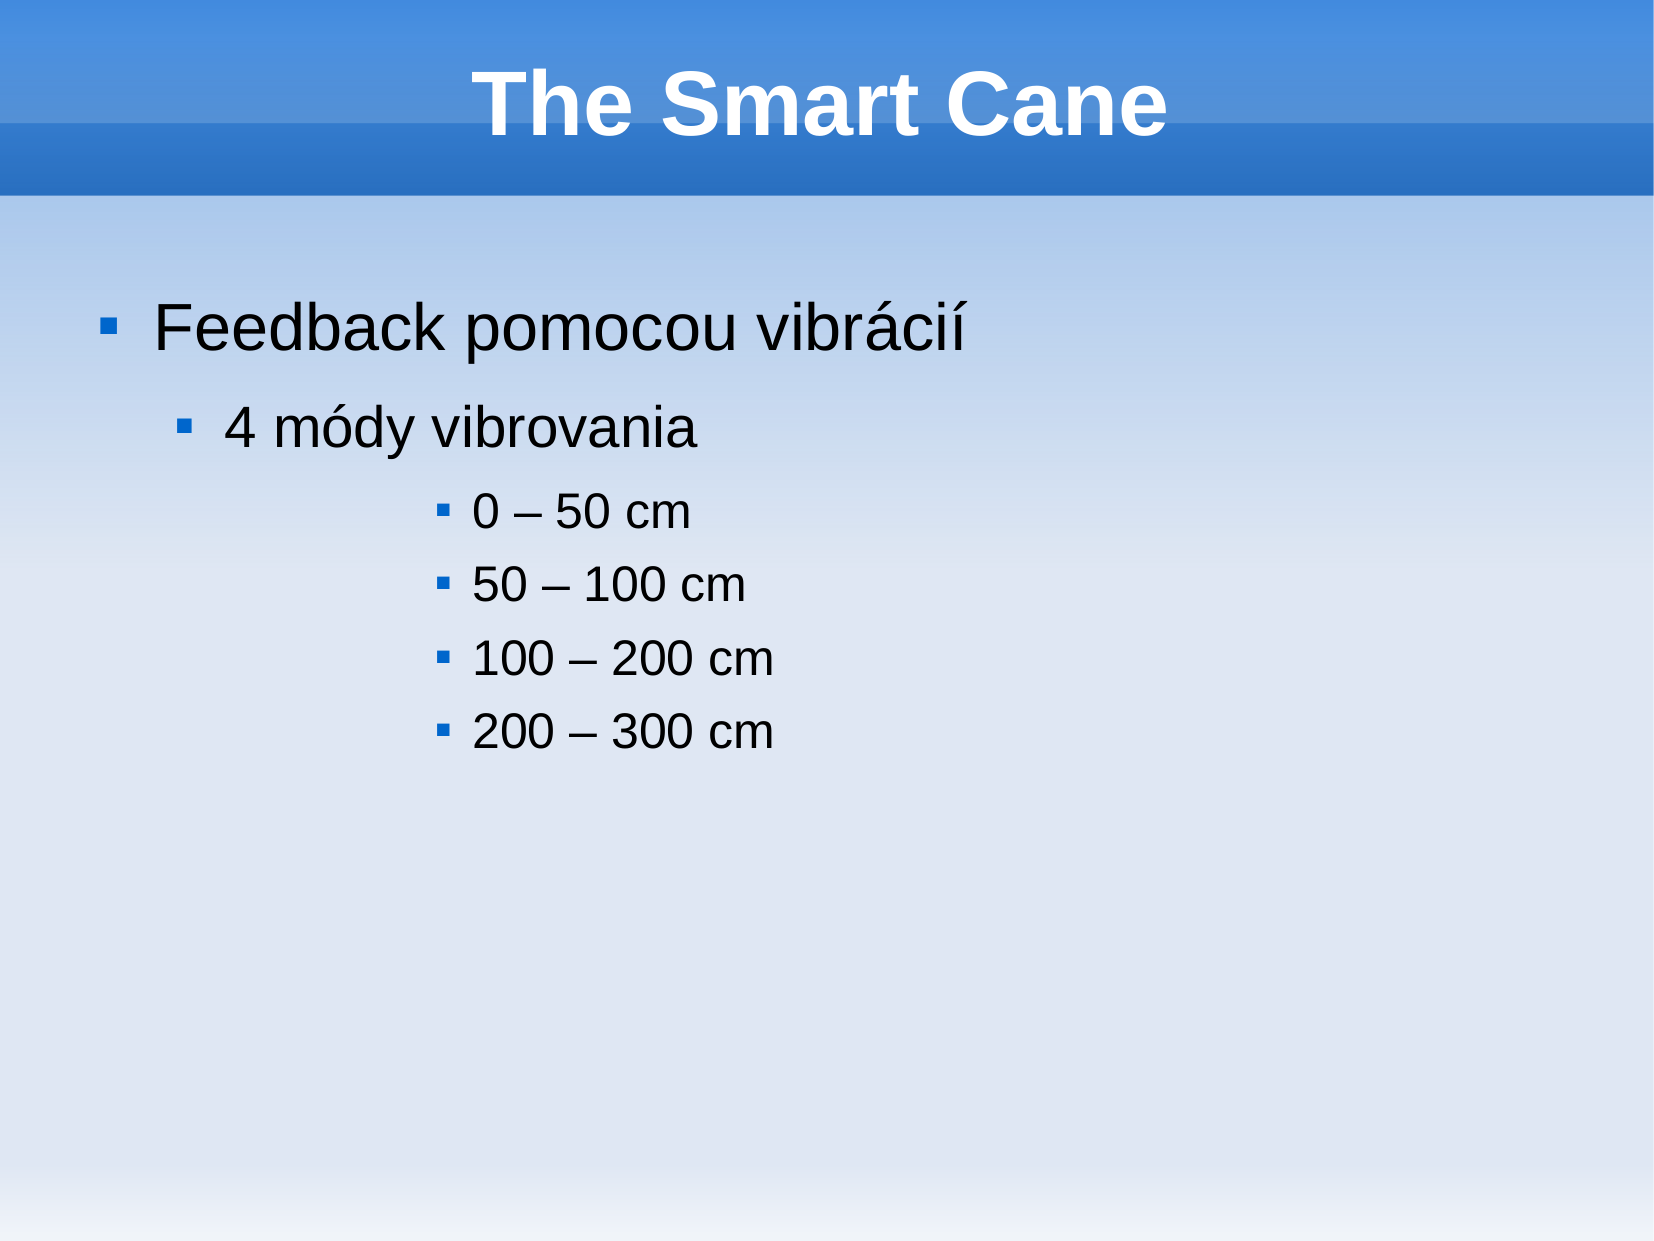

# The Smart Cane
Feedback pomocou vibrácií
4 módy vibrovania
0 – 50 cm
50 – 100 cm
100 – 200 cm
200 – 300 cm